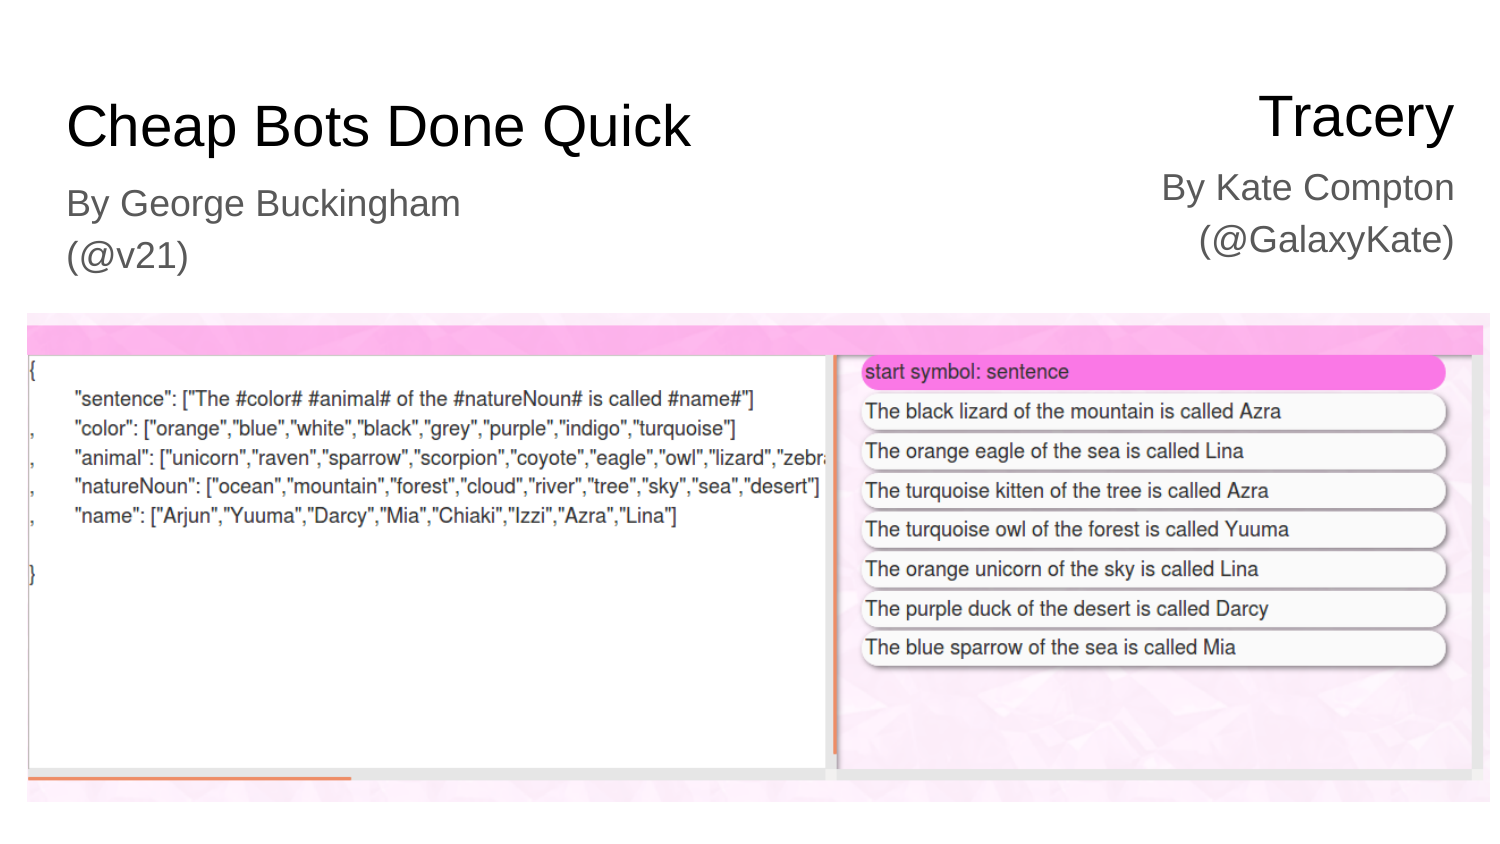

Tracery
# Cheap Bots Done Quick
By Kate Compton
(@GalaxyKate)
By George Buckingham
(@v21)